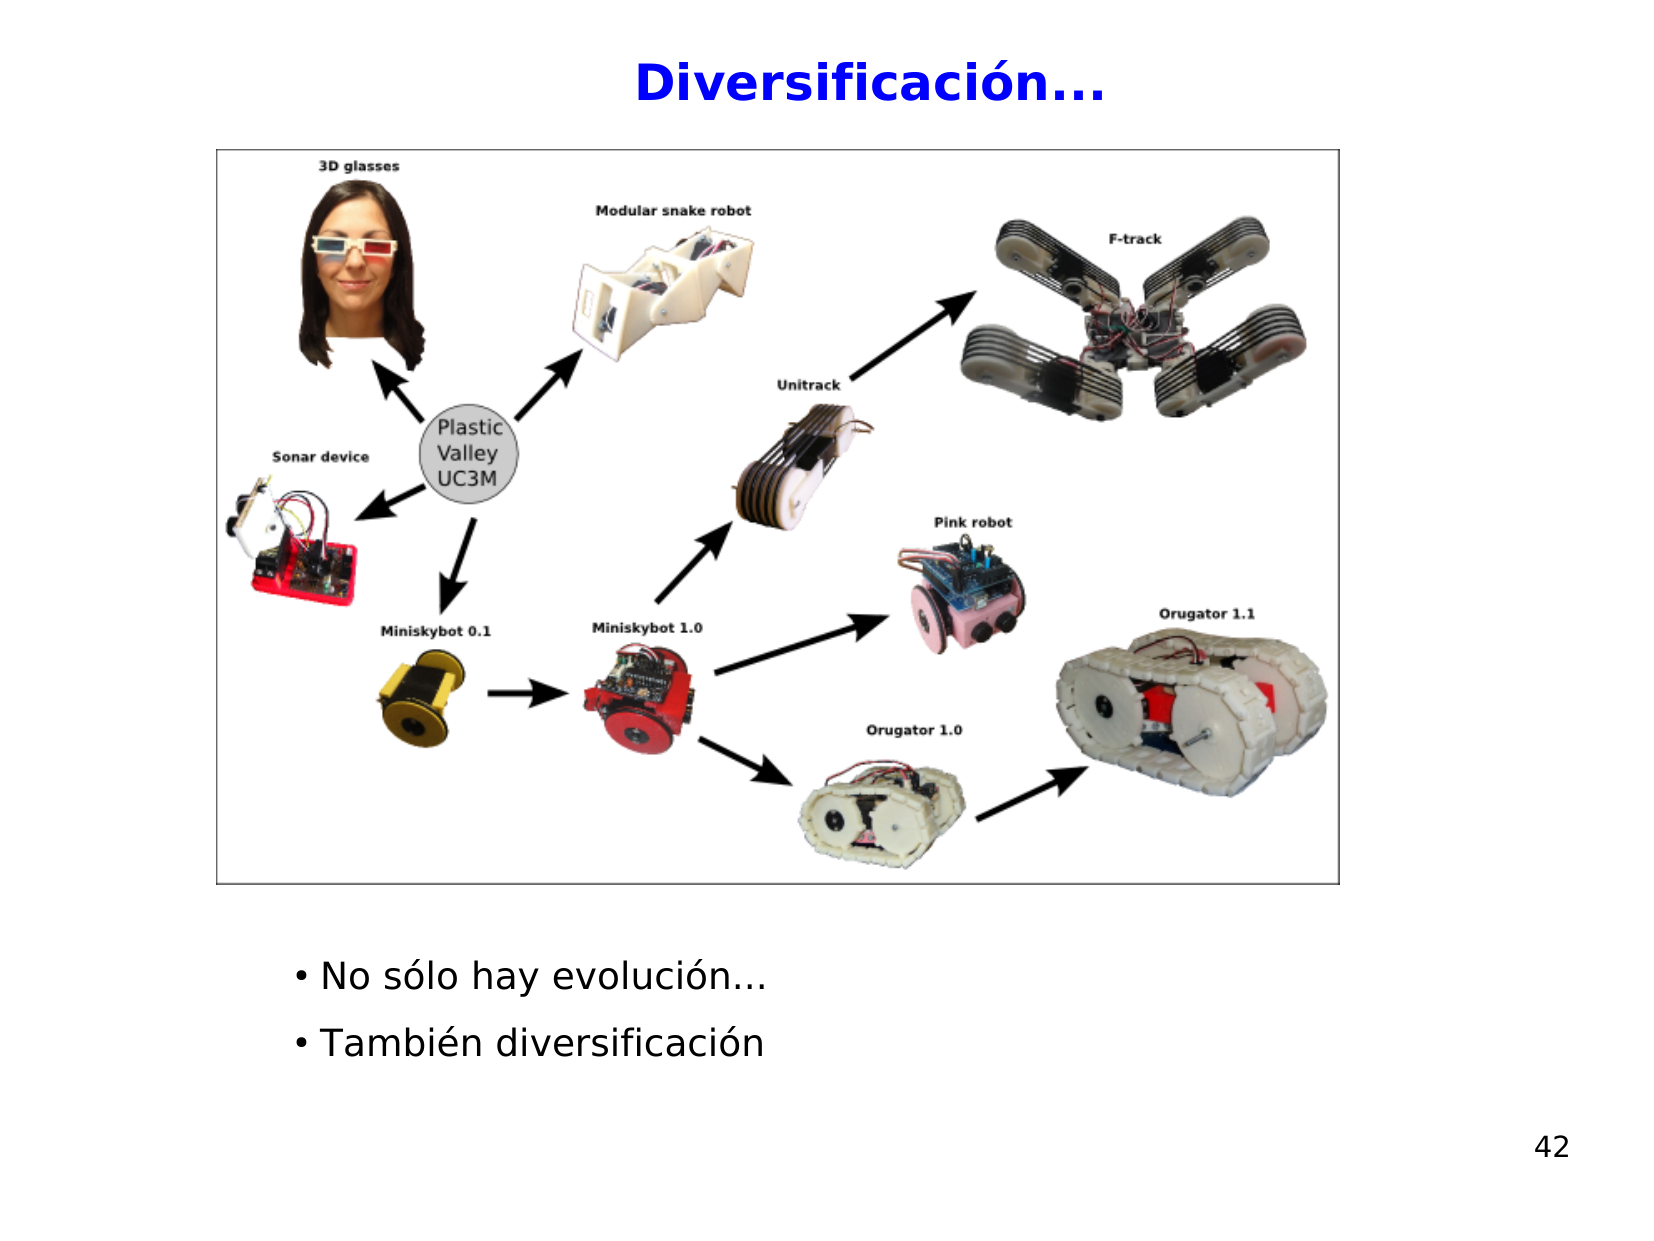

Diversificación...
 No sólo hay evolución...
 También diversificación
42